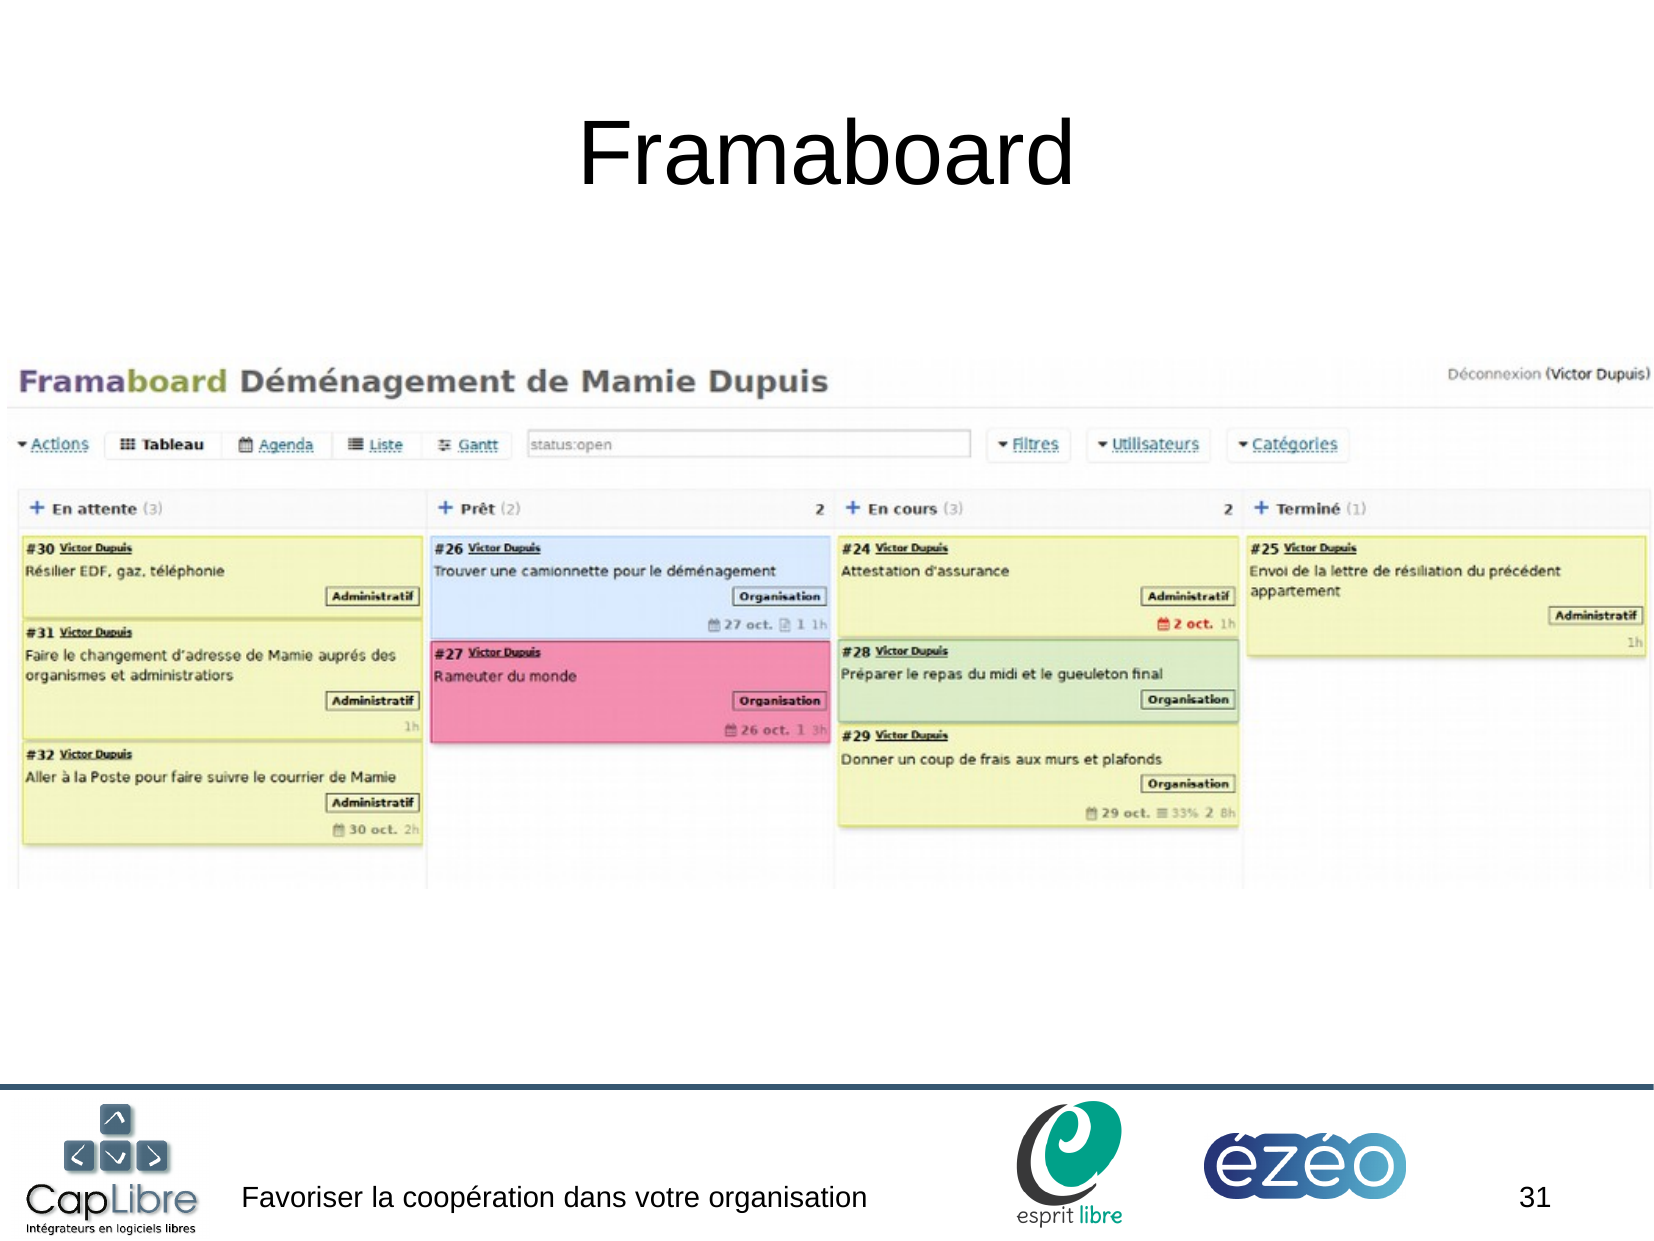

# Framaboard
Favoriser la coopération dans votre organisation